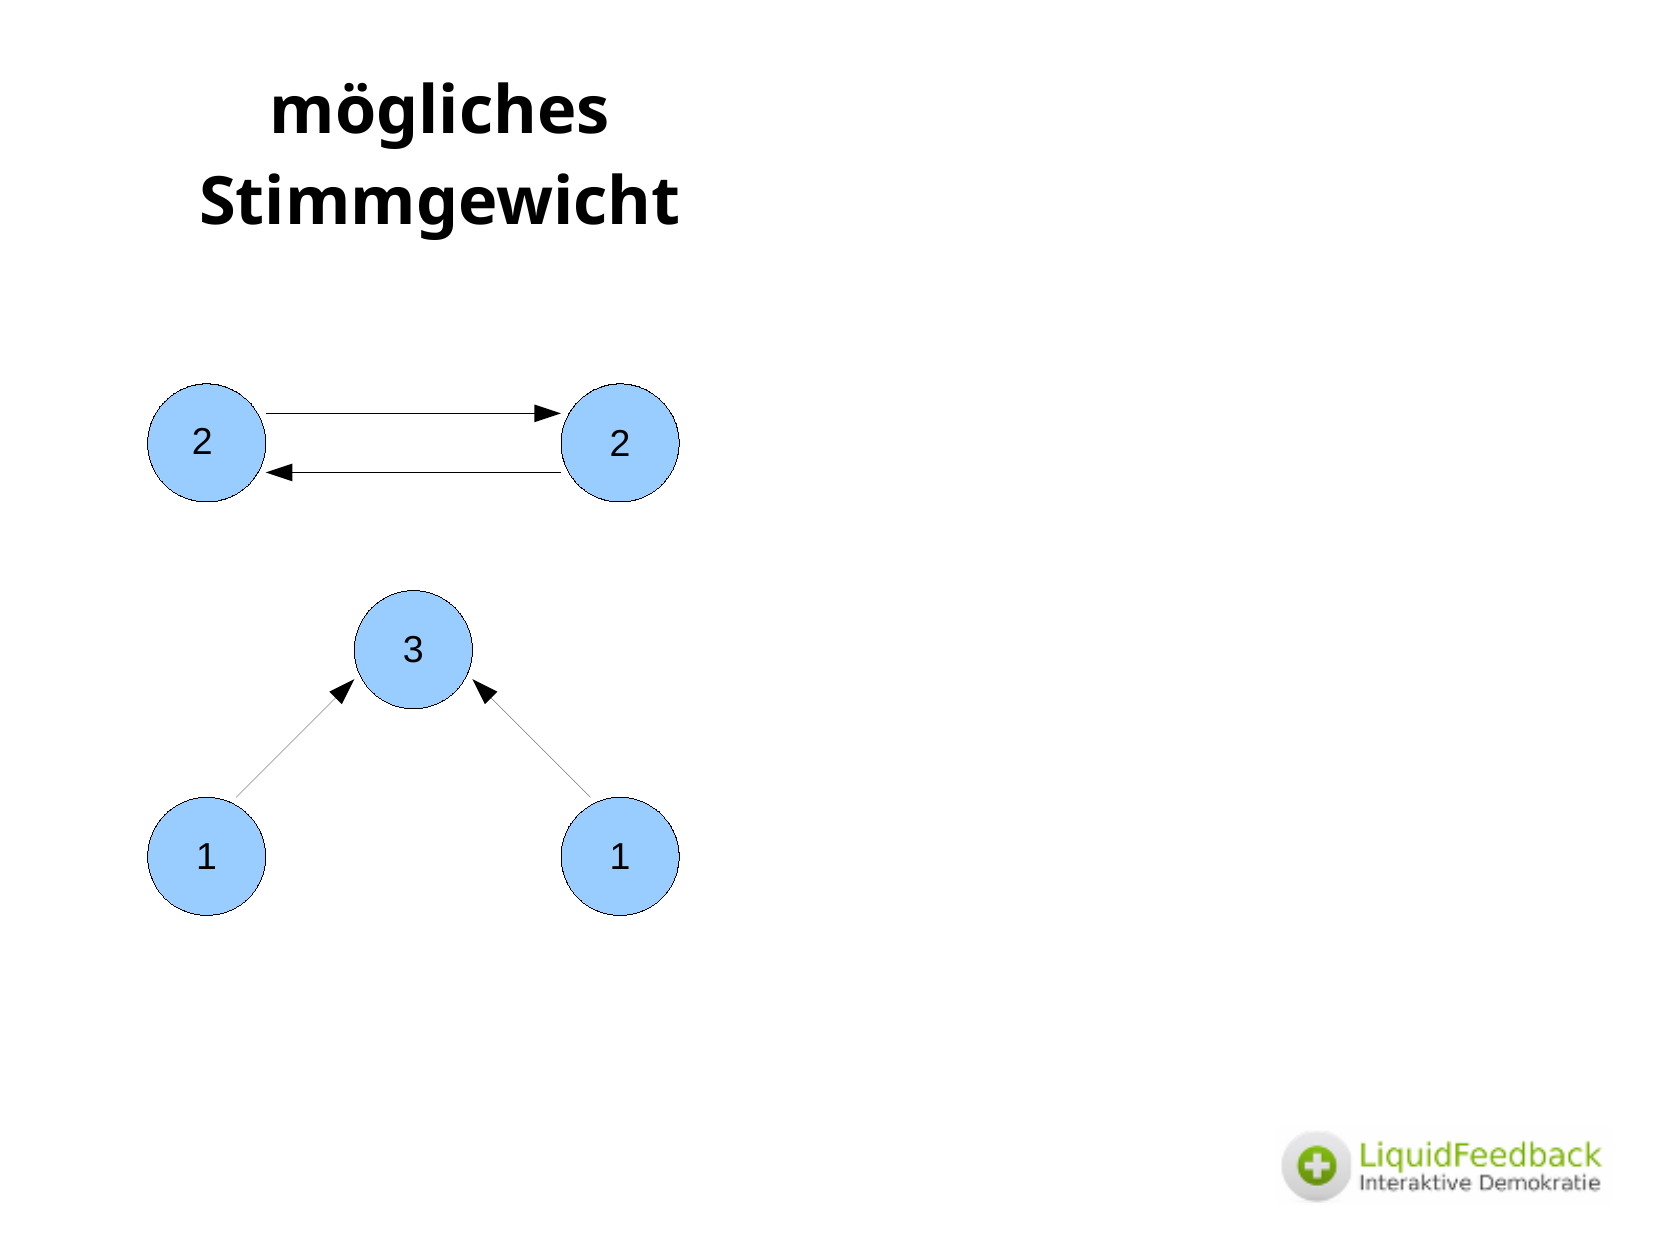

# mögliches Stimmgewicht
2
2
3
1
1